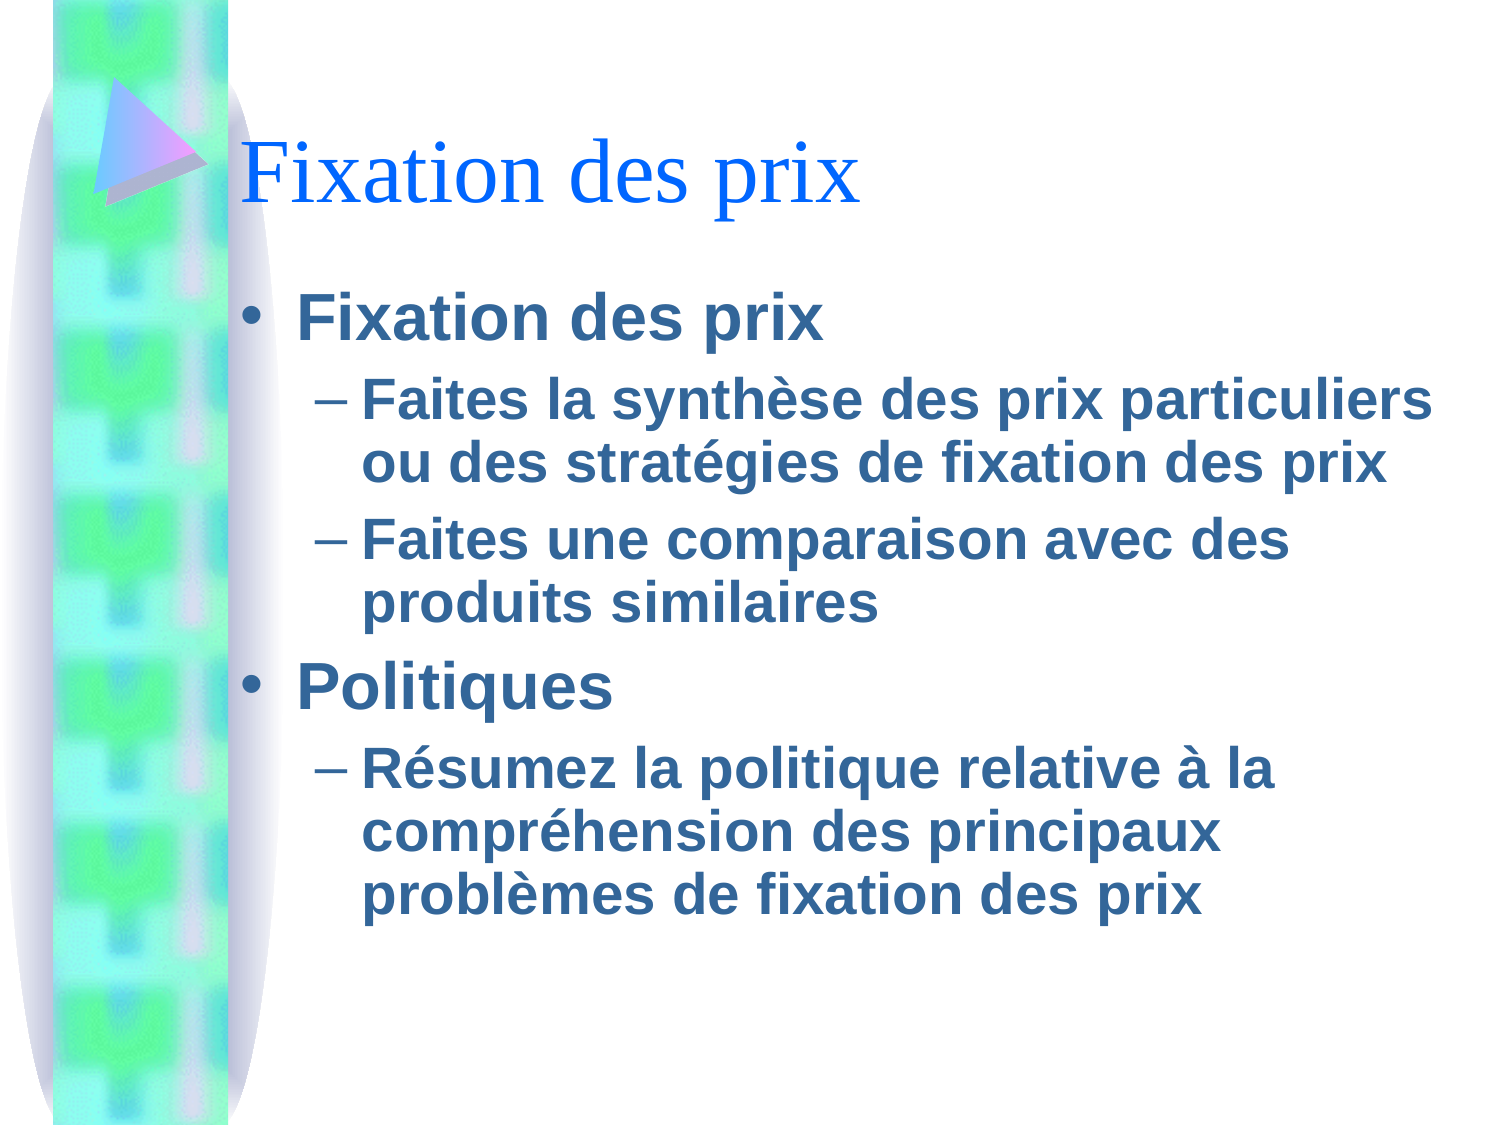

# Fixation des prix
Fixation des prix
Faites la synthèse des prix particuliers ou des stratégies de fixation des prix
Faites une comparaison avec des produits similaires
Politiques
Résumez la politique relative à la compréhension des principaux problèmes de fixation des prix